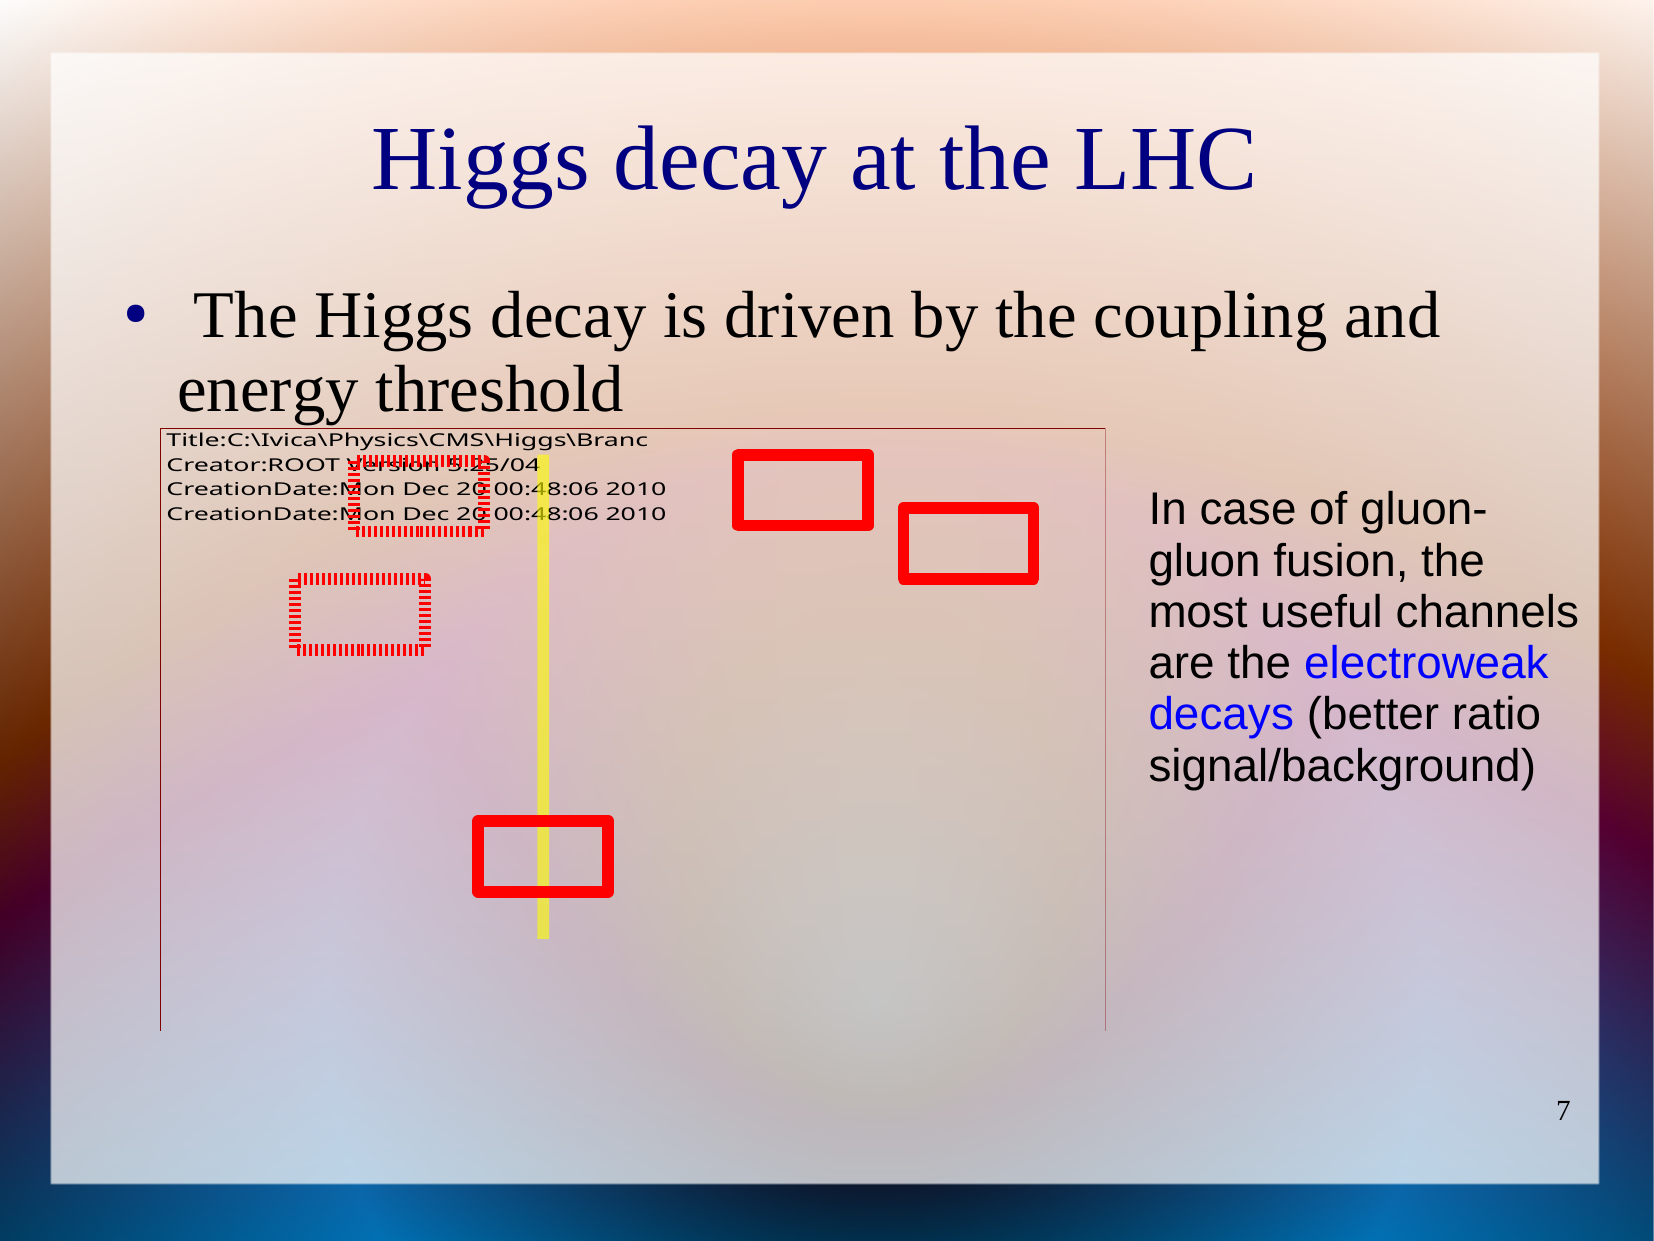

# Higgs decay at the LHC
 The Higgs decay is driven by the coupling and energy threshold
In case of gluon-gluon fusion, the most useful channels are the electroweak decays (better ratio signal/background)
7